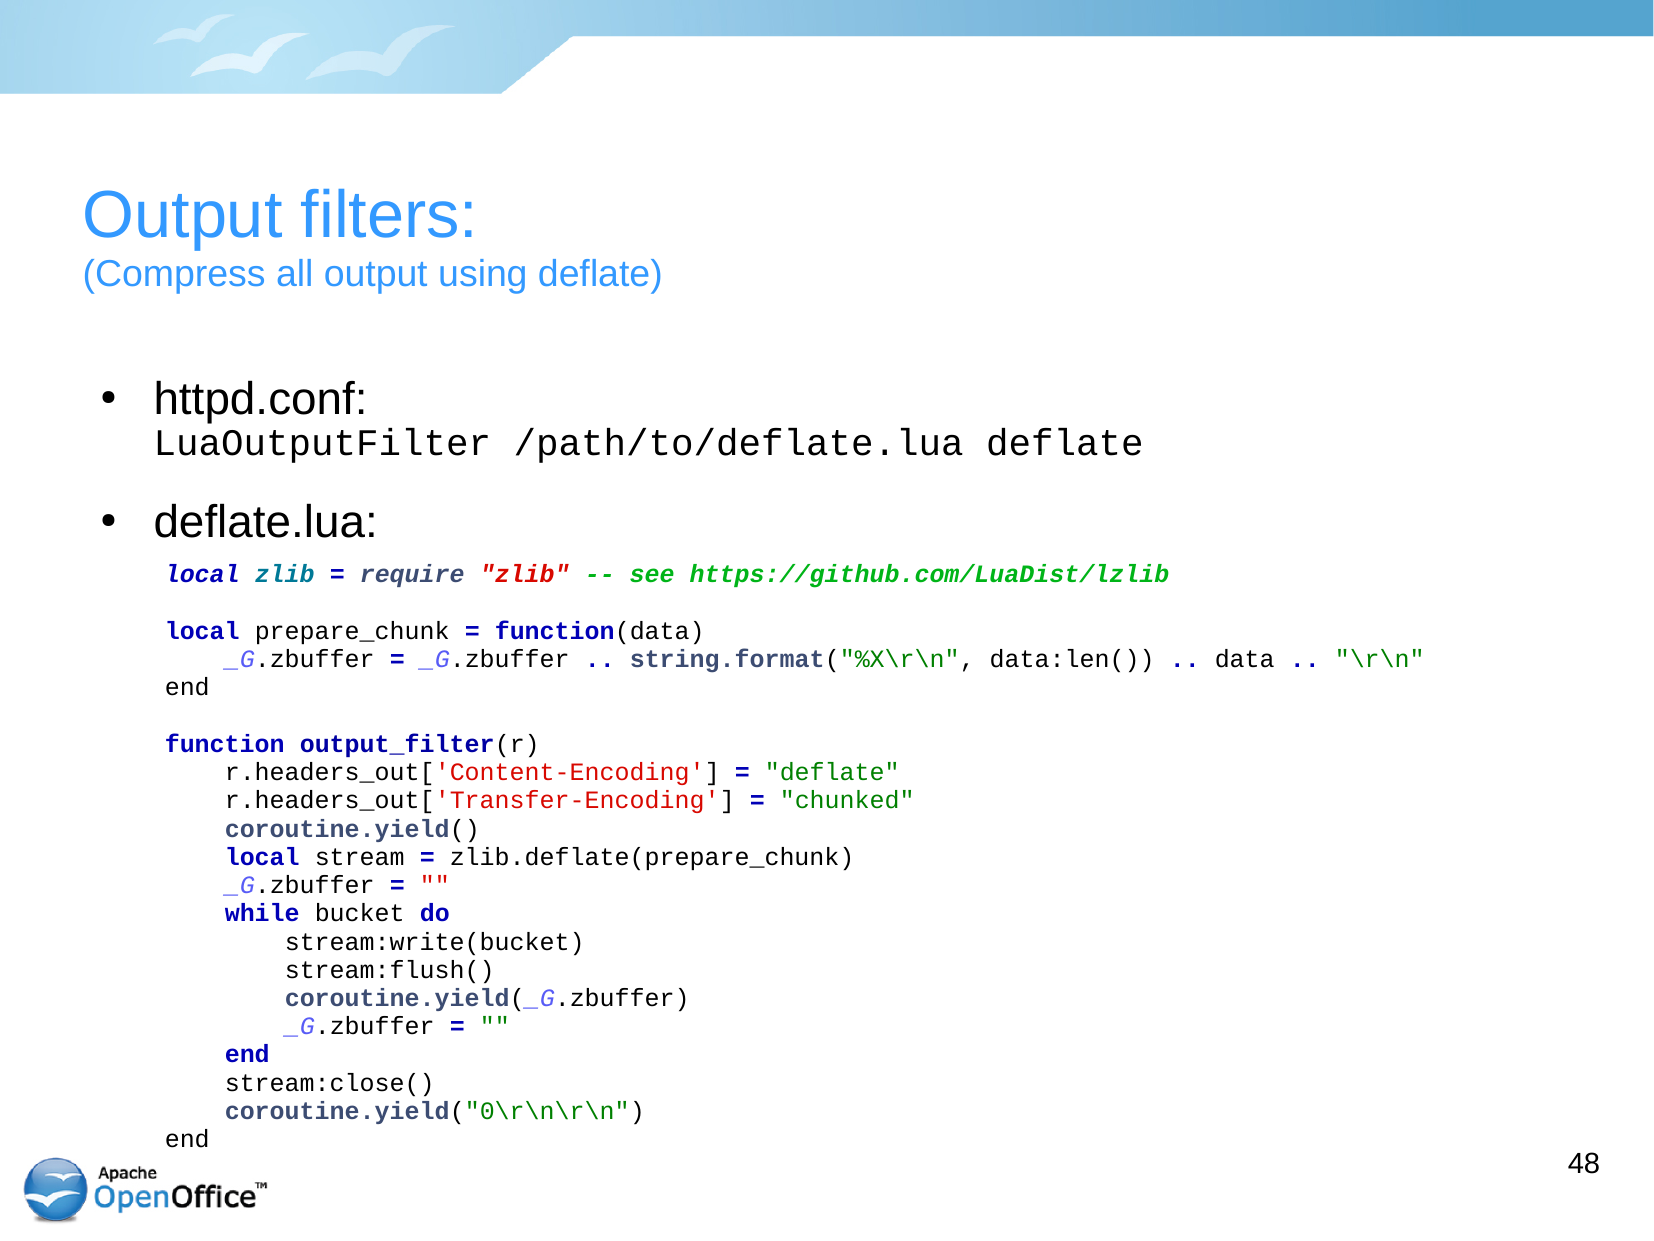

# Output filters: (Compress all output using deflate)
httpd.conf:
LuaOutputFilter /path/to/deflate.lua deflate
deflate.lua:
local zlib = require "zlib" -- see https://github.com/LuaDist/lzlib
local prepare_chunk = function(data)
 _G.zbuffer = _G.zbuffer .. string.format("%X\r\n", data:len()) .. data .. "\r\n"
end
function output_filter(r)
 r.headers_out['Content-Encoding'] = "deflate"
 r.headers_out['Transfer-Encoding'] = "chunked"
 coroutine.yield()
 local stream = zlib.deflate(prepare_chunk)
 _G.zbuffer = ""
 while bucket do
 stream:write(bucket)
 stream:flush()
 coroutine.yield(_G.zbuffer)
 _G.zbuffer = ""
 end
 stream:close()
 coroutine.yield("0\r\n\r\n")
end
48